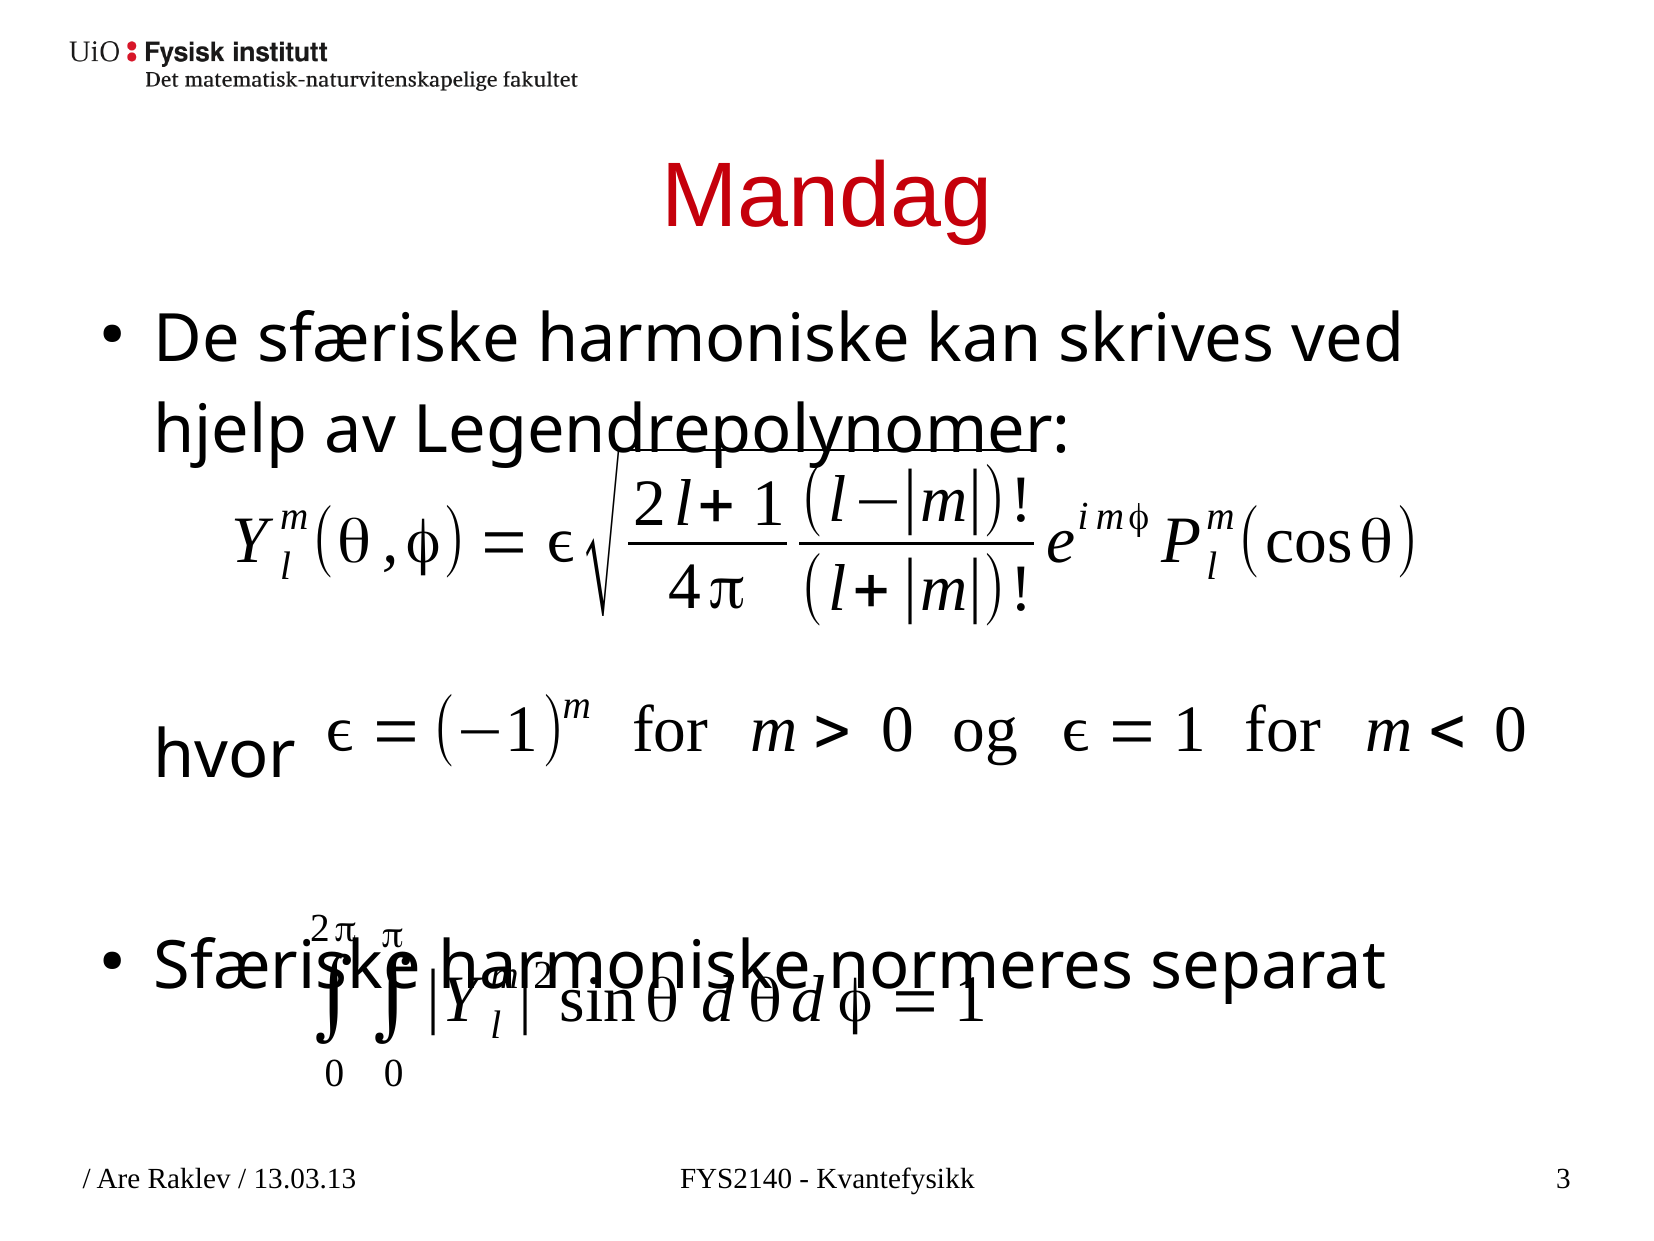

# Mandag
De sfæriske harmoniske kan skrives ved hjelp av Legendrepolynomer:
hvor
Sfæriske harmoniske normeres separat
/ Are Raklev / 13.03.13
FYS2140 - Kvantefysikk
3